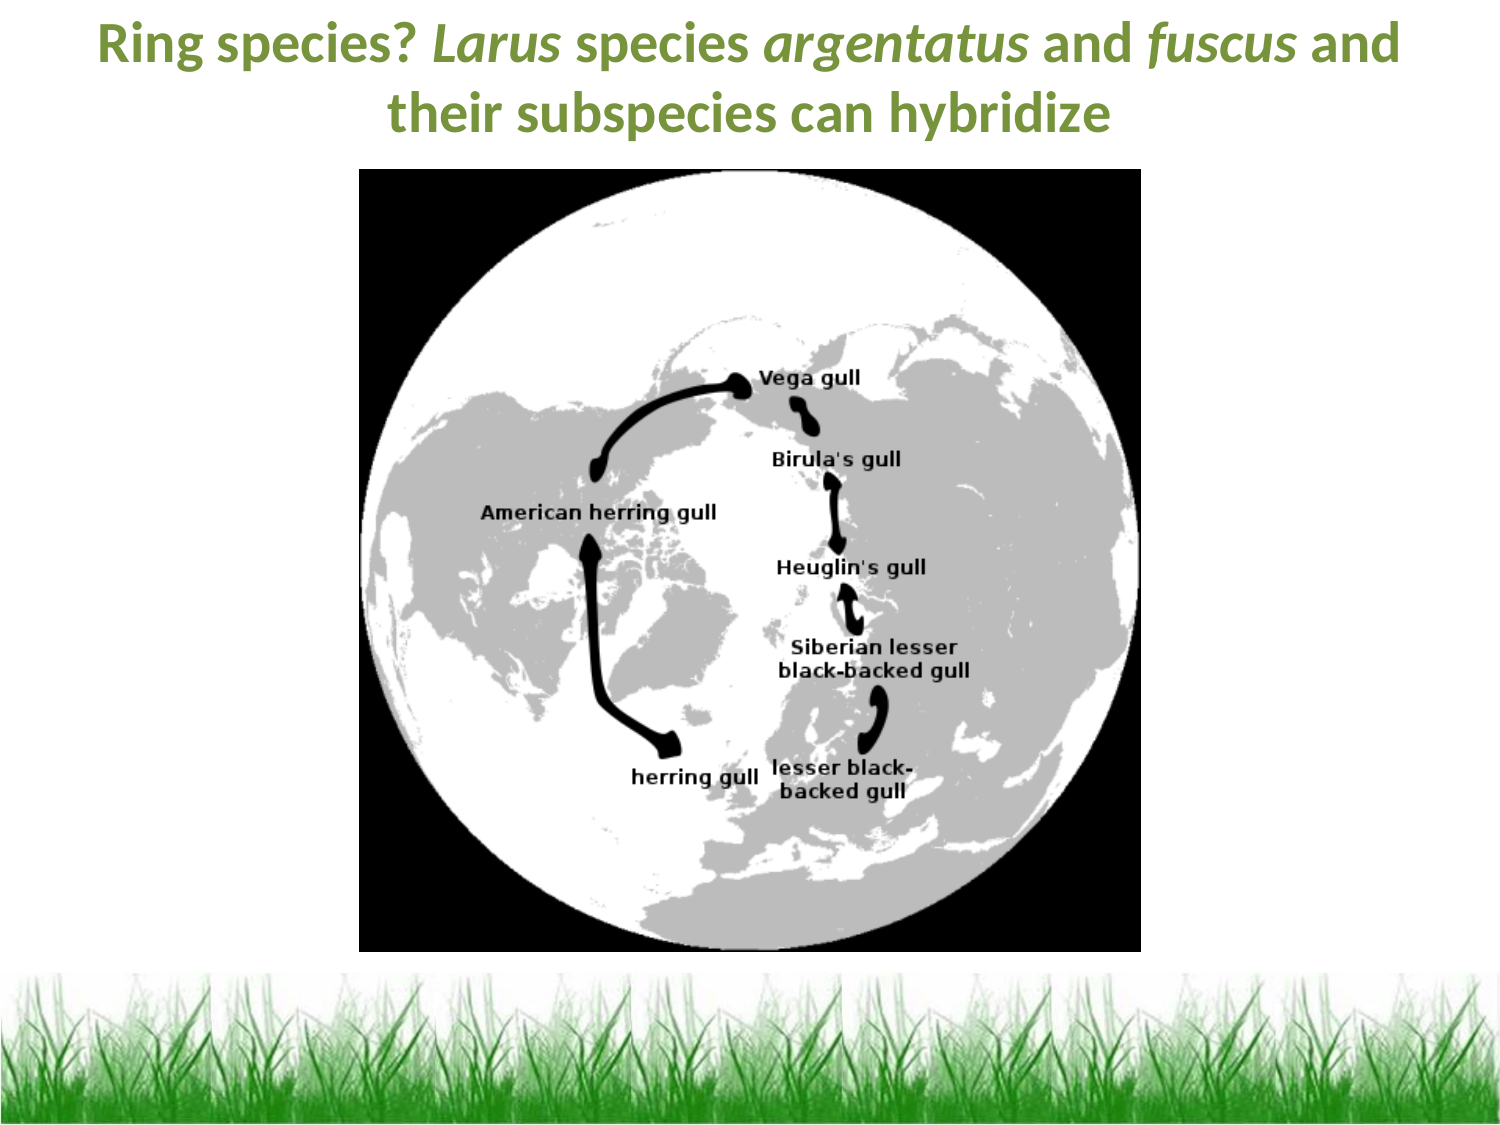

# Ring species? Larus species argentatus and fuscus and their subspecies can hybridize